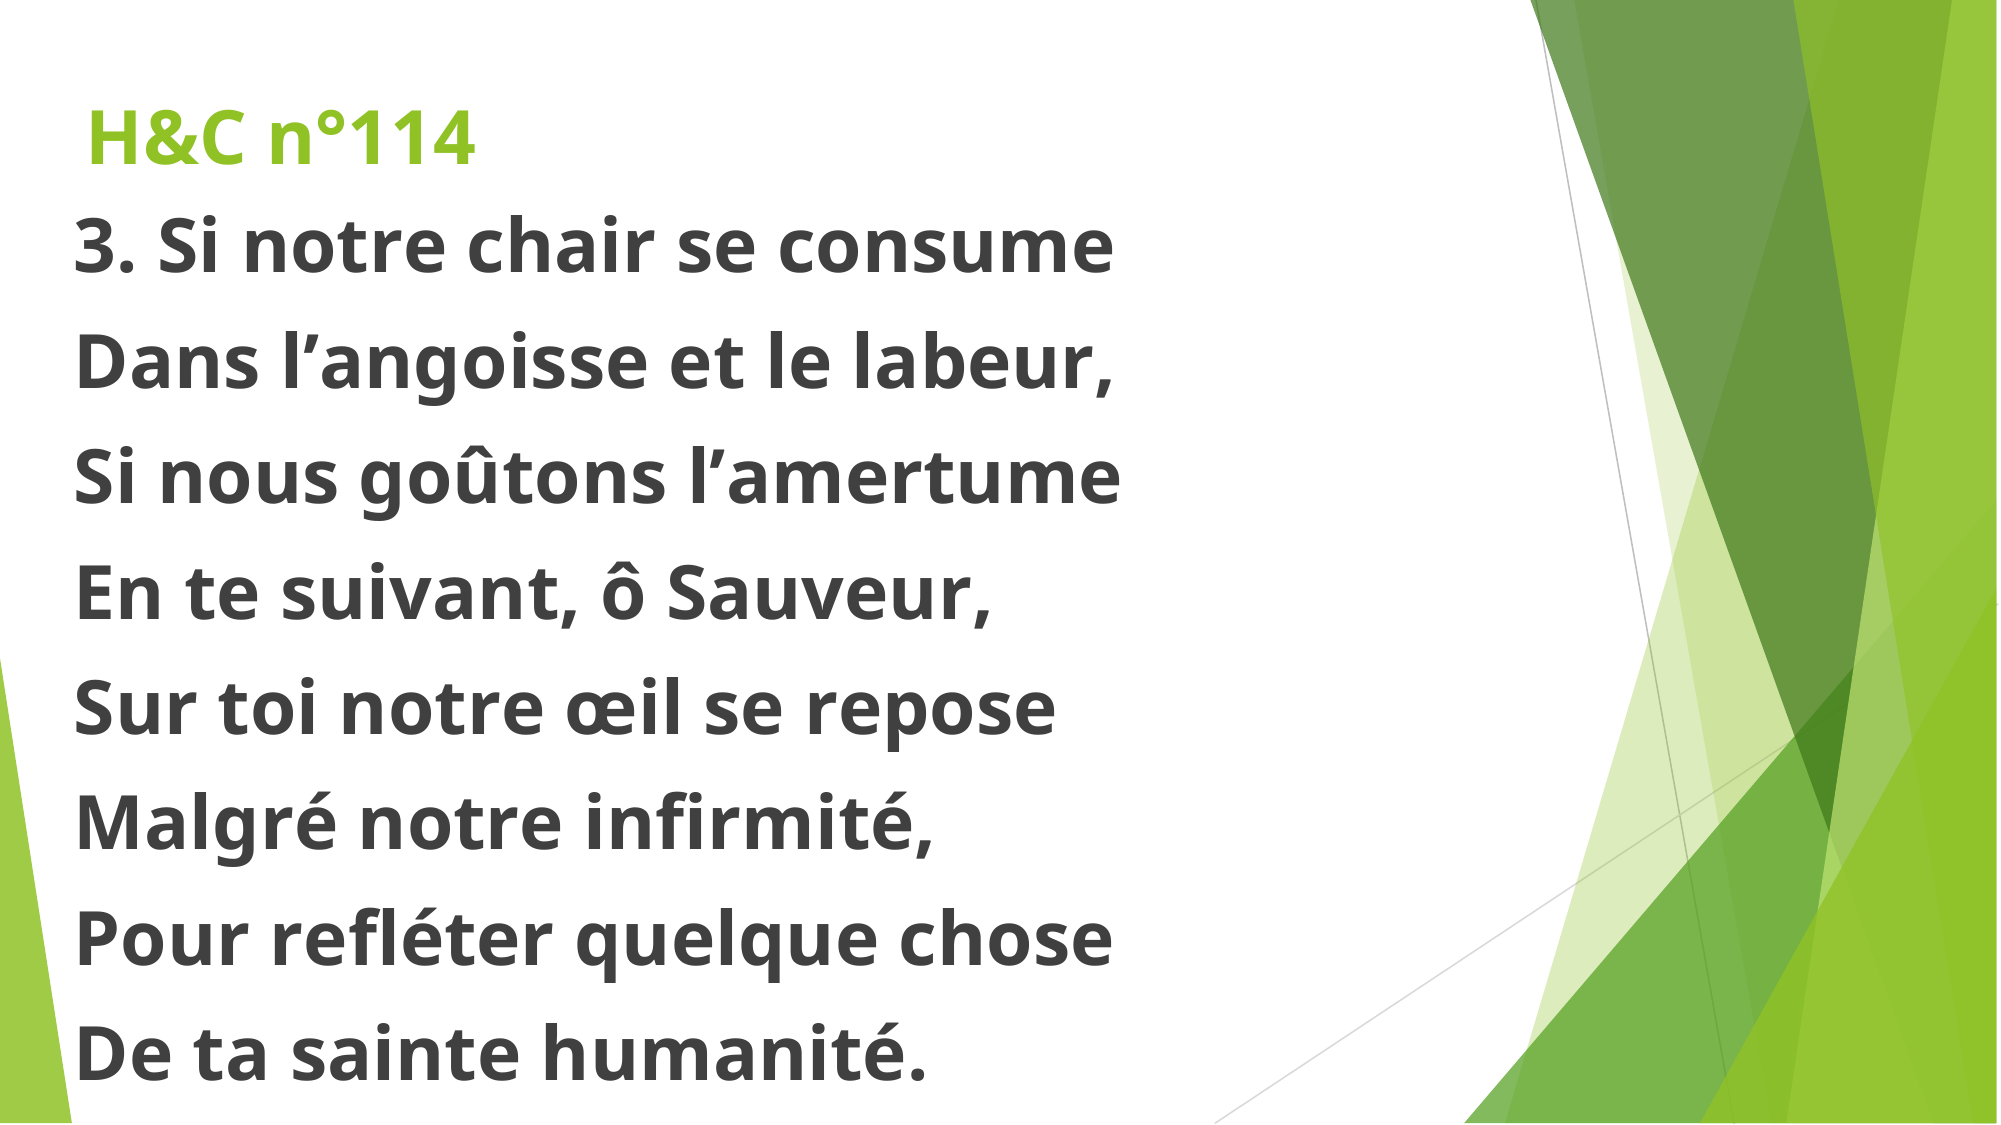

H&C n°114
3. Si notre chair se consume
Dans l’angoisse et le labeur,
Si nous goûtons l’amertume
En te suivant, ô Sauveur,
Sur toi notre œil se repose
Malgré notre infirmité,
Pour refléter quelque chose
De ta sainte humanité.